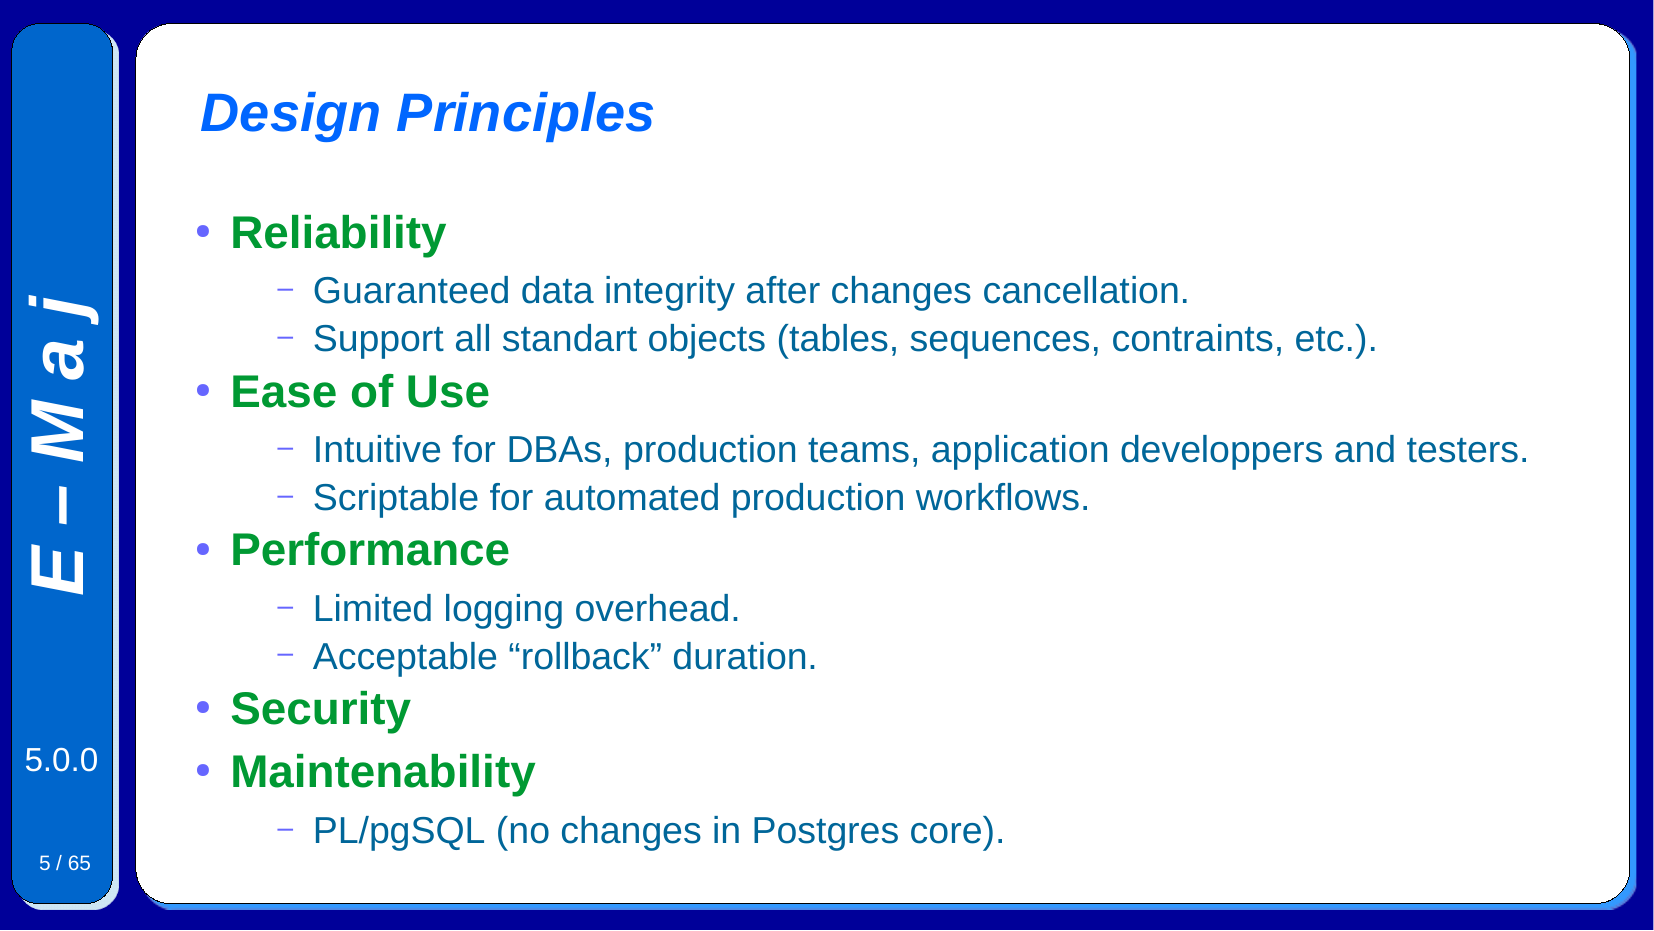

# Design Principles
Reliability
Guaranteed data integrity after changes cancellation.
Support all standart objects (tables, sequences, contraints, etc.).
Ease of Use
Intuitive for DBAs, production teams, application developpers and testers.
Scriptable for automated production workflows.
Performance
Limited logging overhead.
Acceptable “rollback” duration.
Security
Maintenability
PL/pgSQL (no changes in Postgres core).